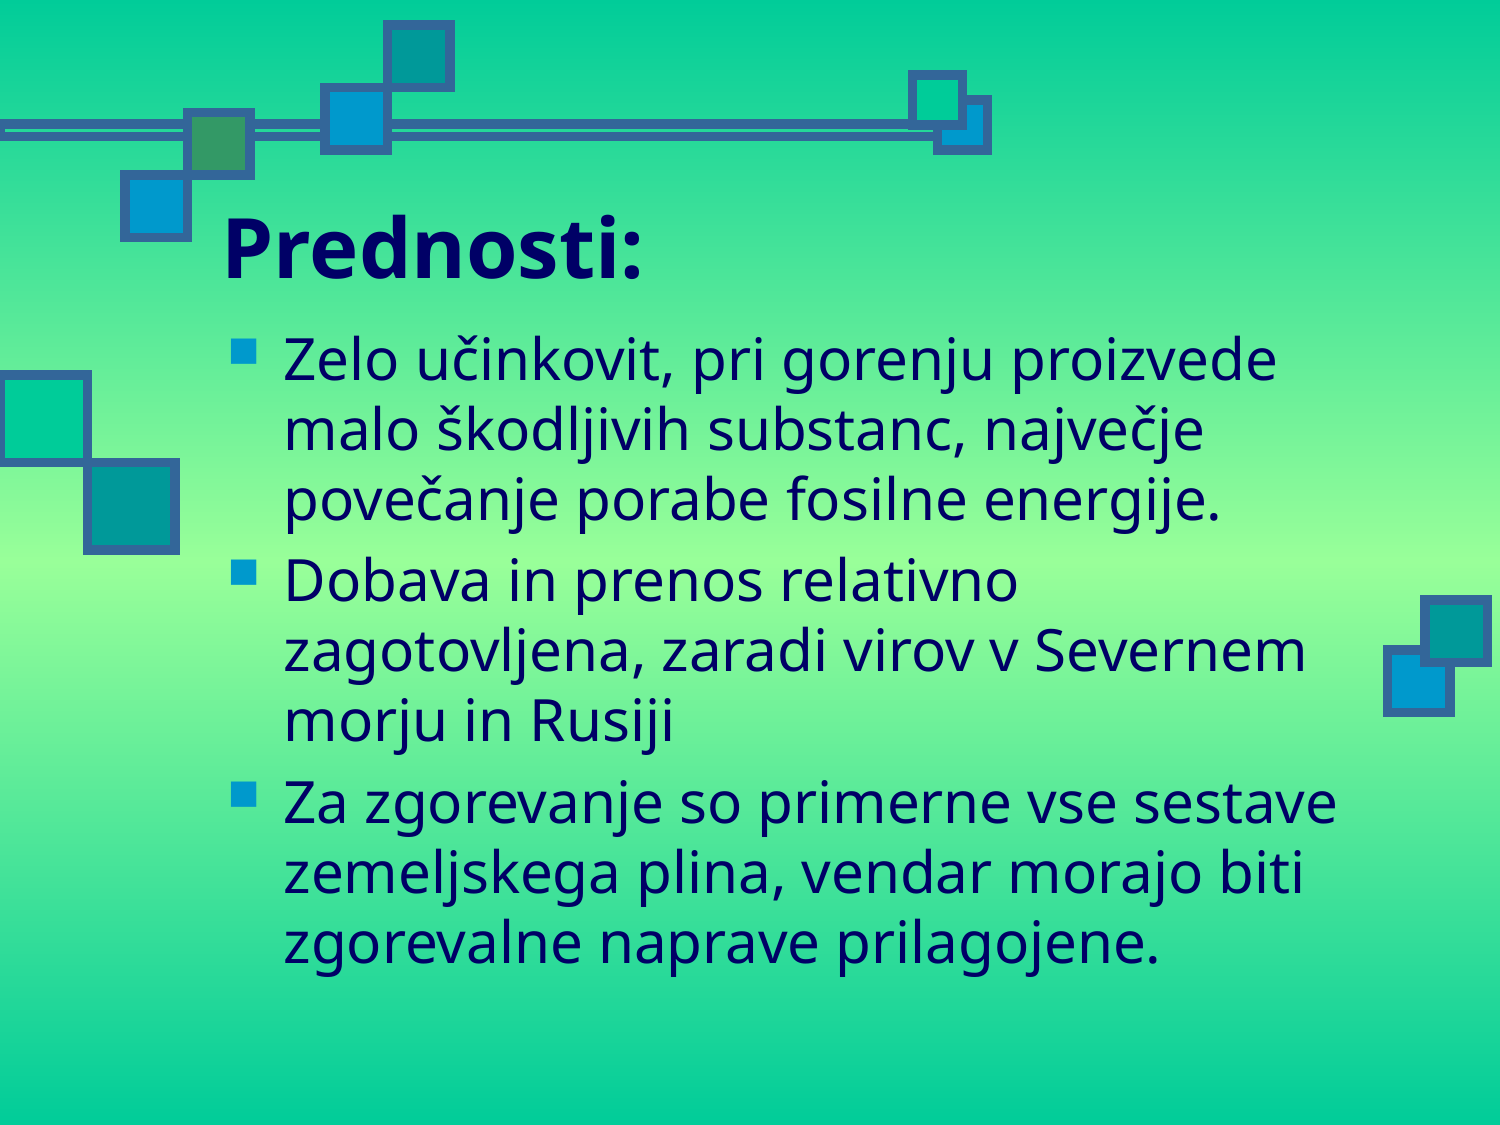

# Prednosti:
Zelo učinkovit, pri gorenju proizvede malo škodljivih substanc, največje povečanje porabe fosilne energije.
Dobava in prenos relativno zagotovljena, zaradi virov v Severnem morju in Rusiji
Za zgorevanje so primerne vse sestave zemeljskega plina, vendar morajo biti zgorevalne naprave prilagojene.